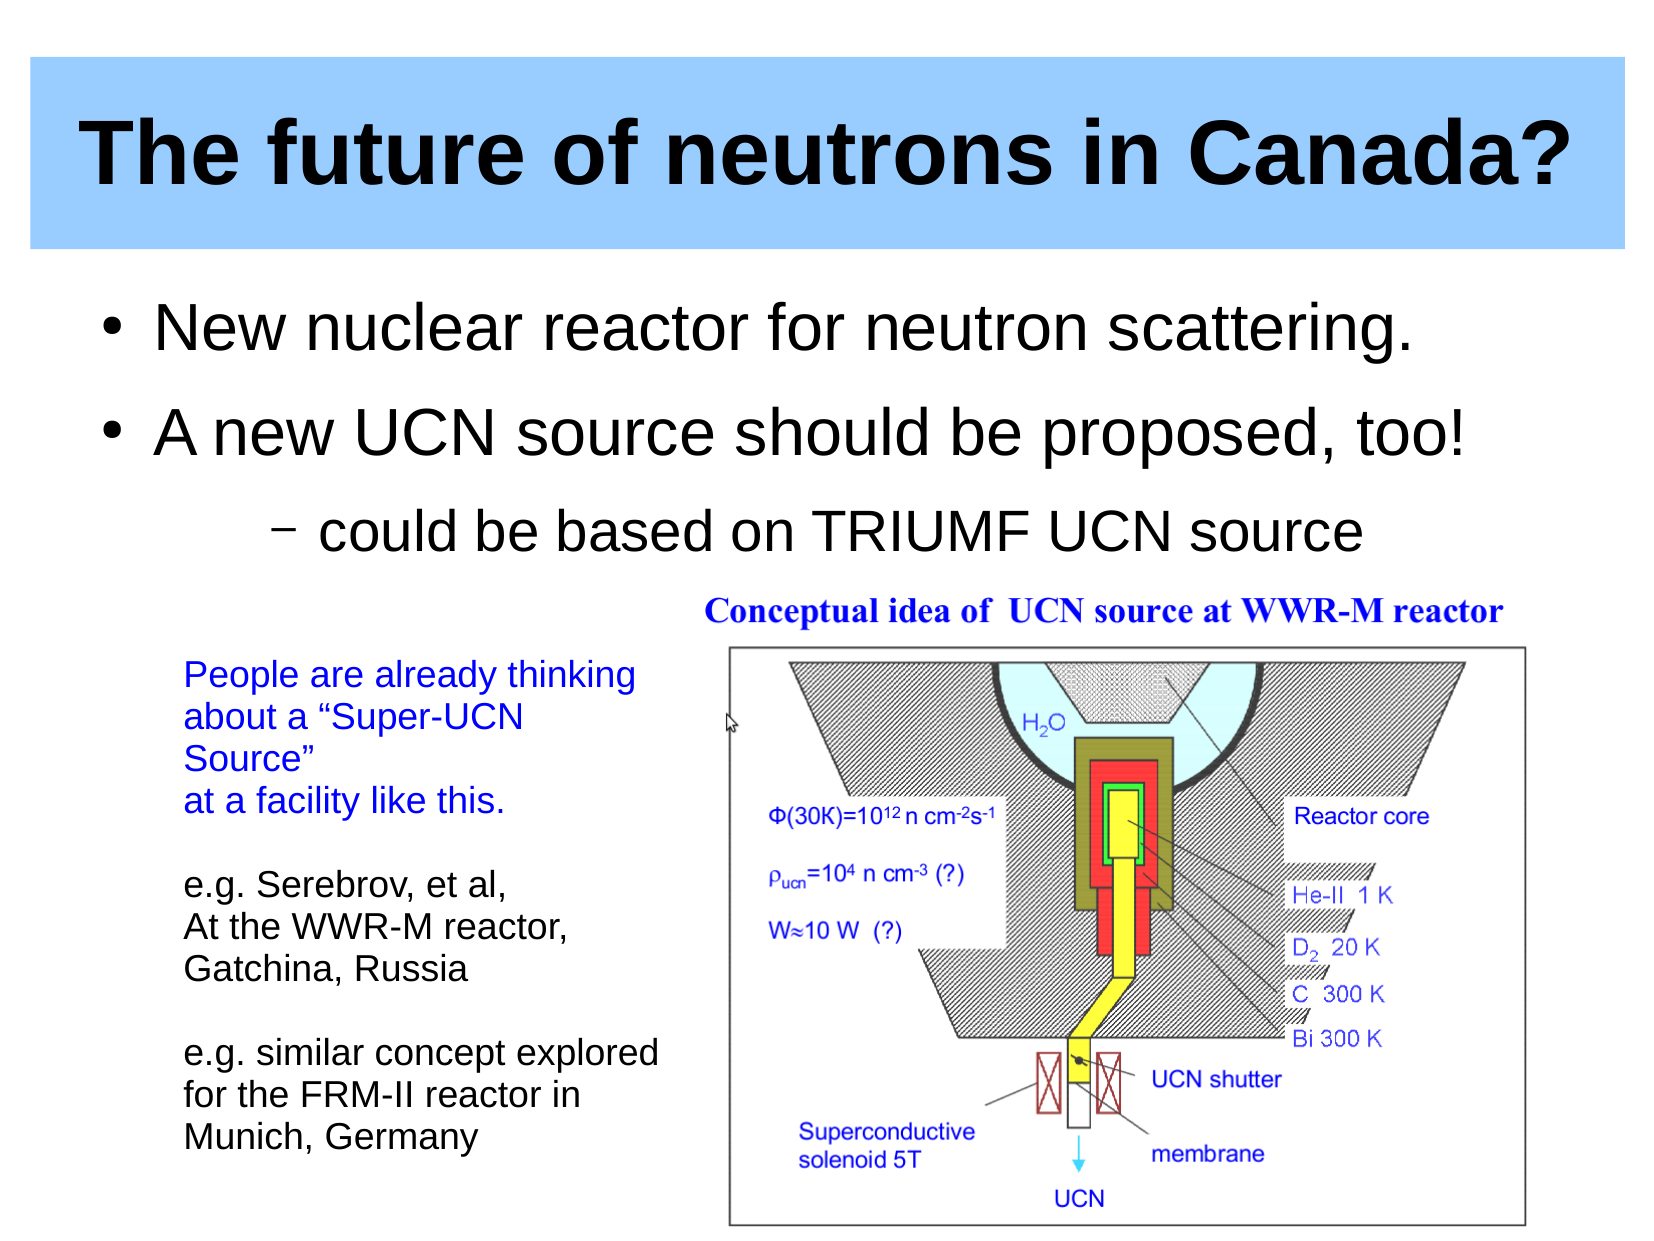

# The future of neutrons in Canada?
New nuclear reactor for neutron scattering.
A new UCN source should be proposed, too!
could be based on TRIUMF UCN source
People are already thinking
about a “Super-UCN Source”
at a facility like this.
e.g. Serebrov, et al,
At the WWR-M reactor,
Gatchina, Russia
e.g. similar concept explored
for the FRM-II reactor in
Munich, Germany